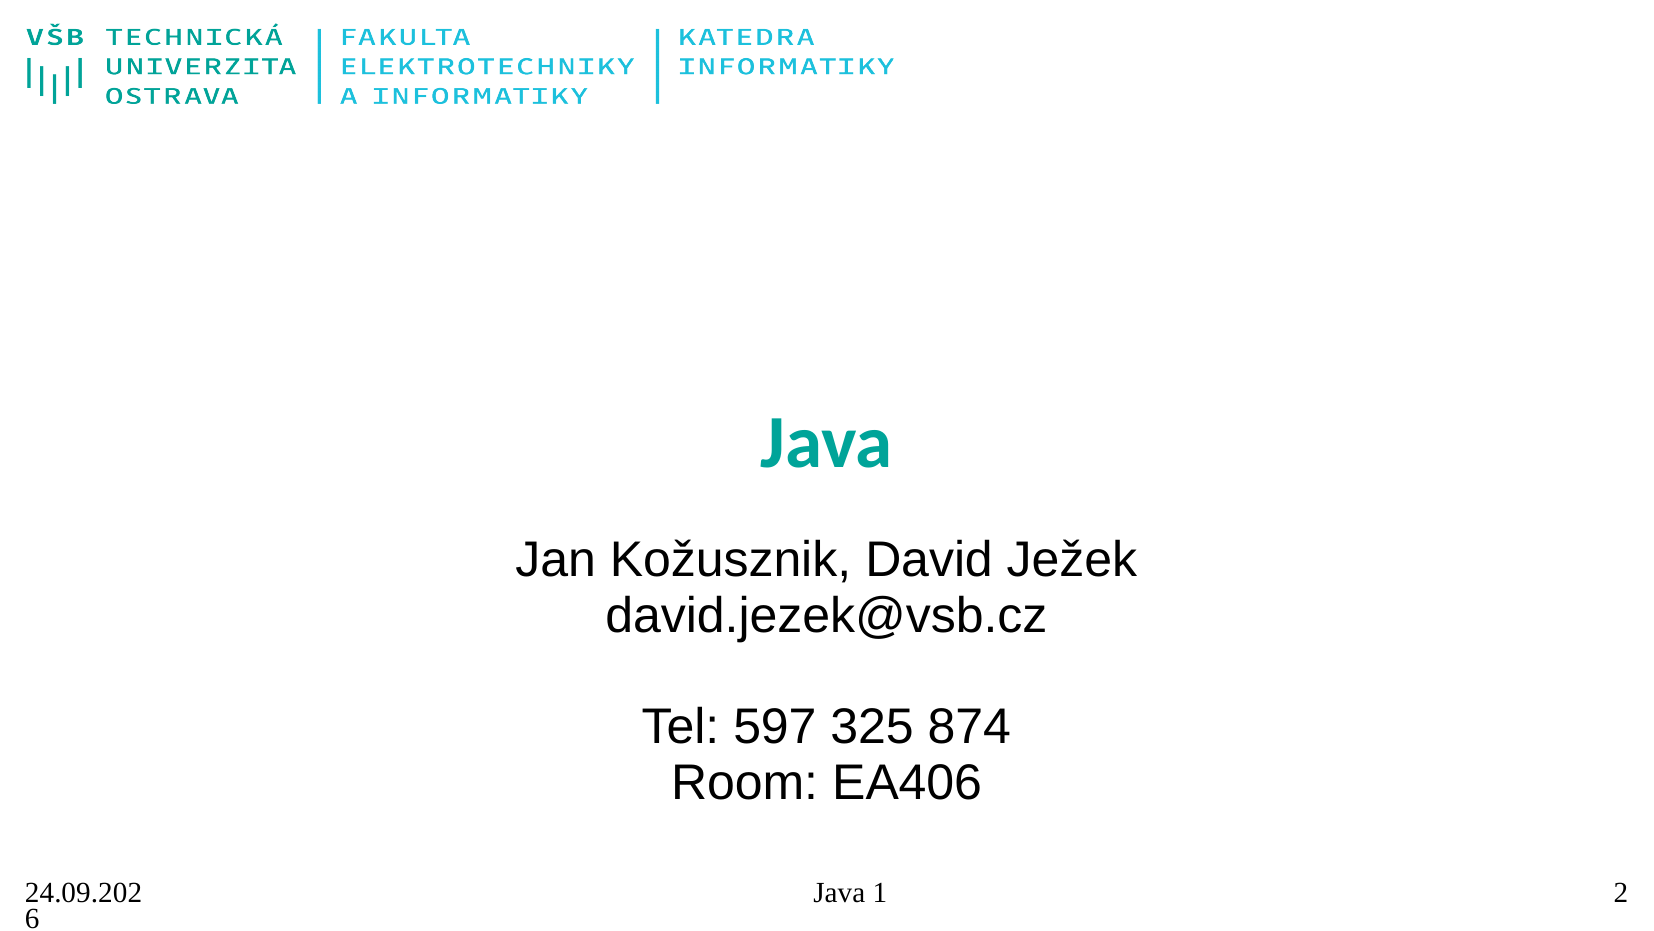

# Java
Jan Kožusznik, David Ježek
david.jezek@vsb.cz
Tel: 597 325 874
Room: EA406
Java 1
2